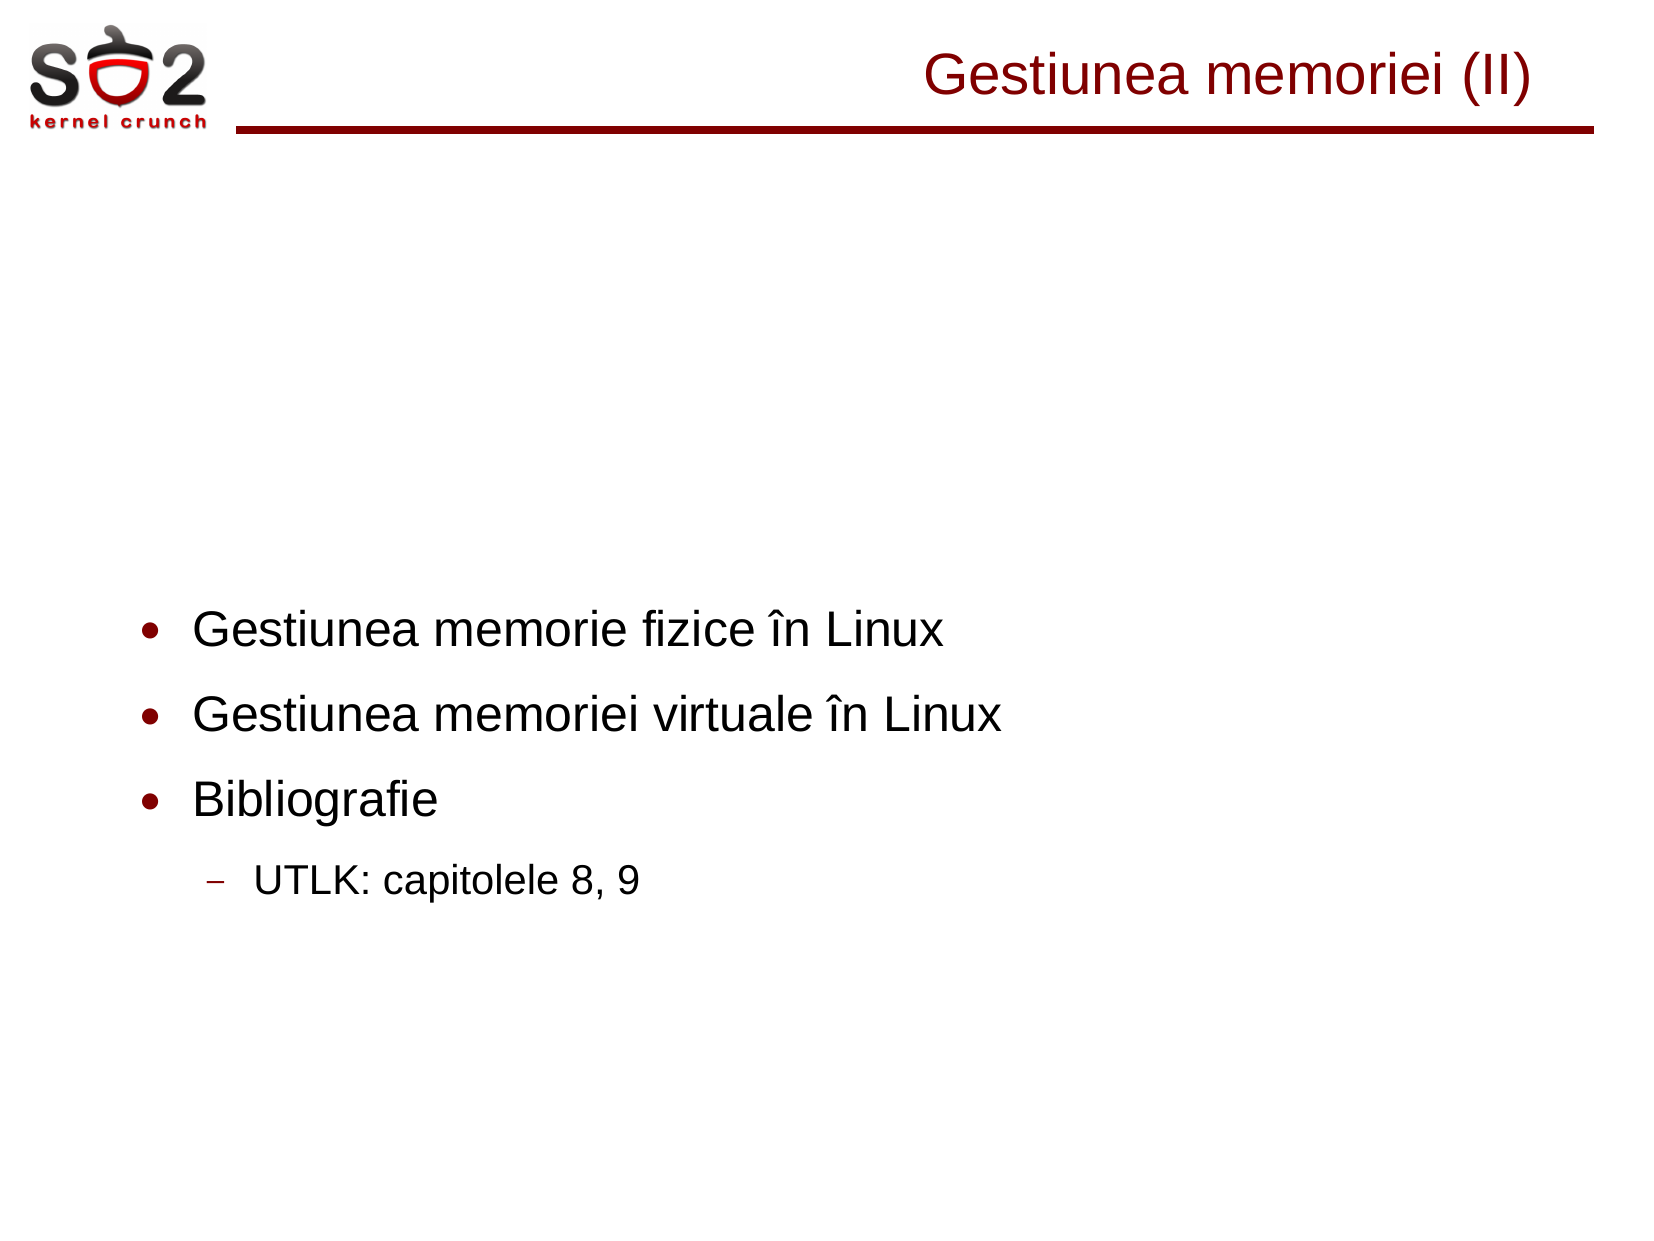

# Gestiunea memoriei (II)
Gestiunea memorie fizice în Linux
Gestiunea memoriei virtuale în Linux
Bibliografie
UTLK: capitolele 8, 9